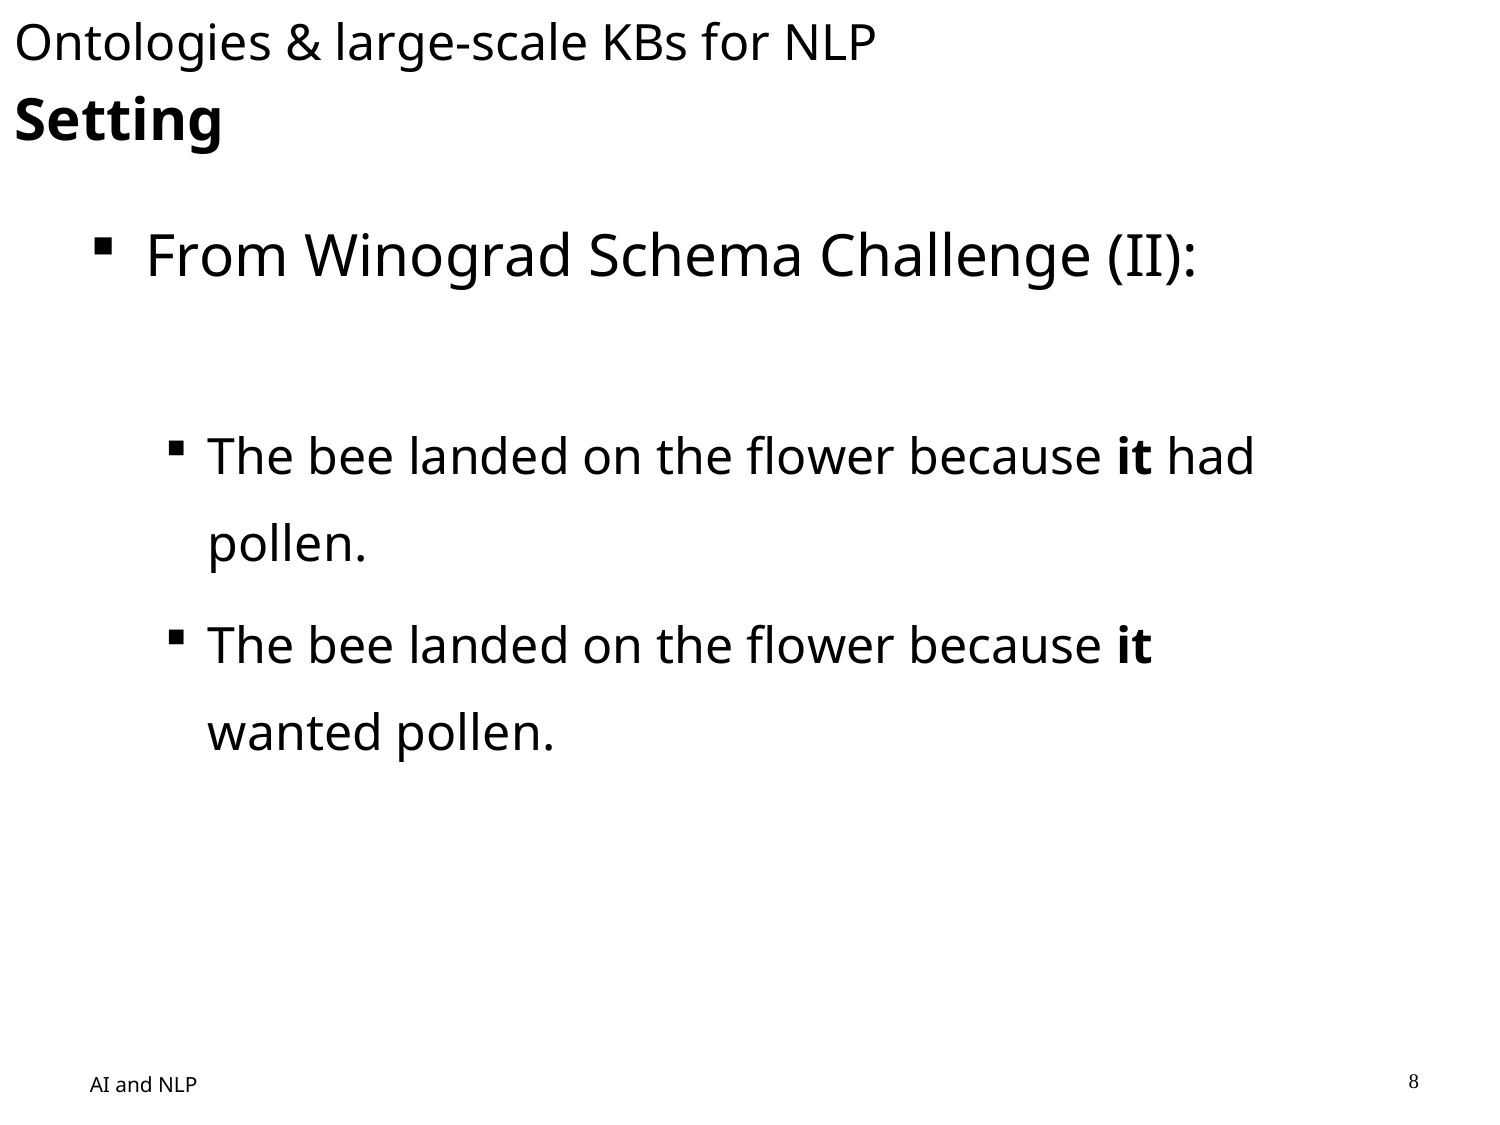

# Ontologies & large-scale KBs for NLP Setting
From Winograd Schema Challenge (II):
The bee landed on the flower because it had pollen.
The bee landed on the flower because it wanted pollen.
8